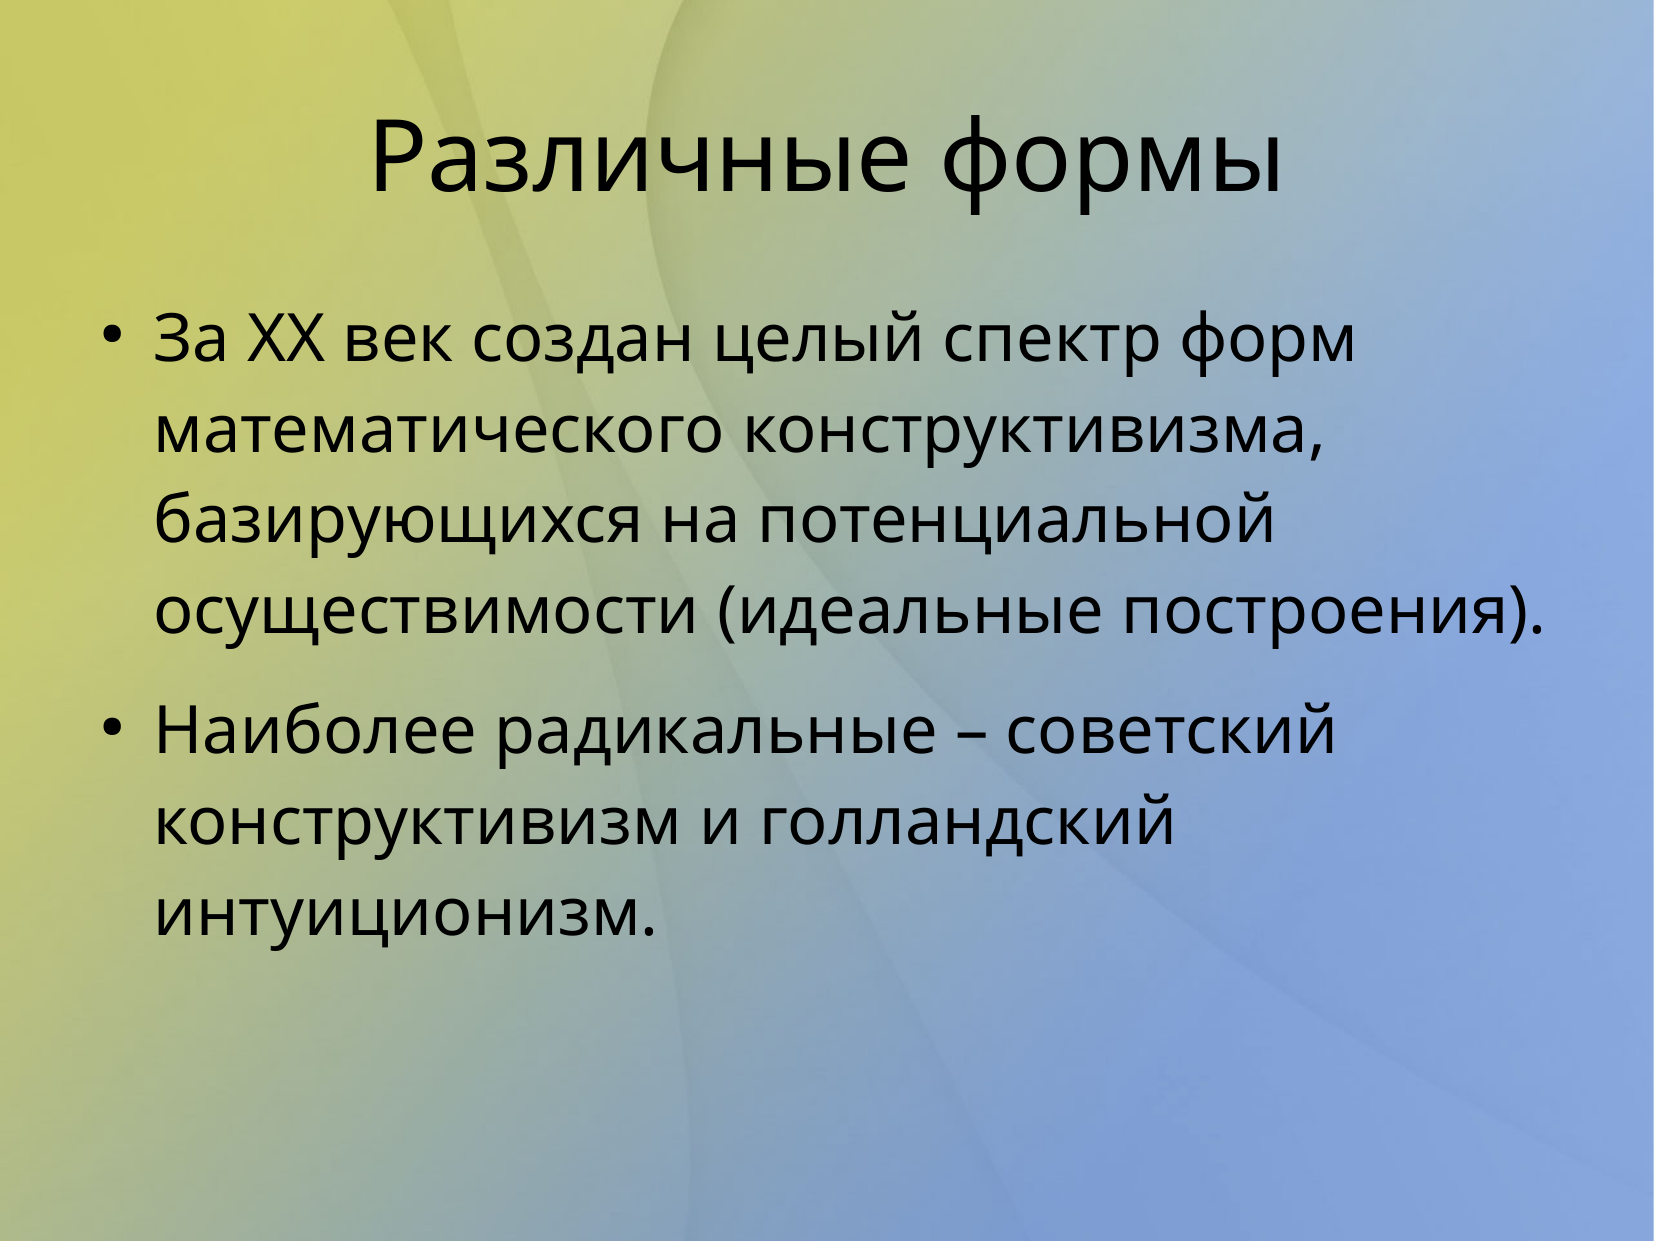

# Различные формы
За ХХ век создан целый спектр форм математического конструктивизма, базирующихся на потенциальной осуществимости (идеальные построения).
Наиболее радикальные – советский конструктивизм и голландский интуиционизм.